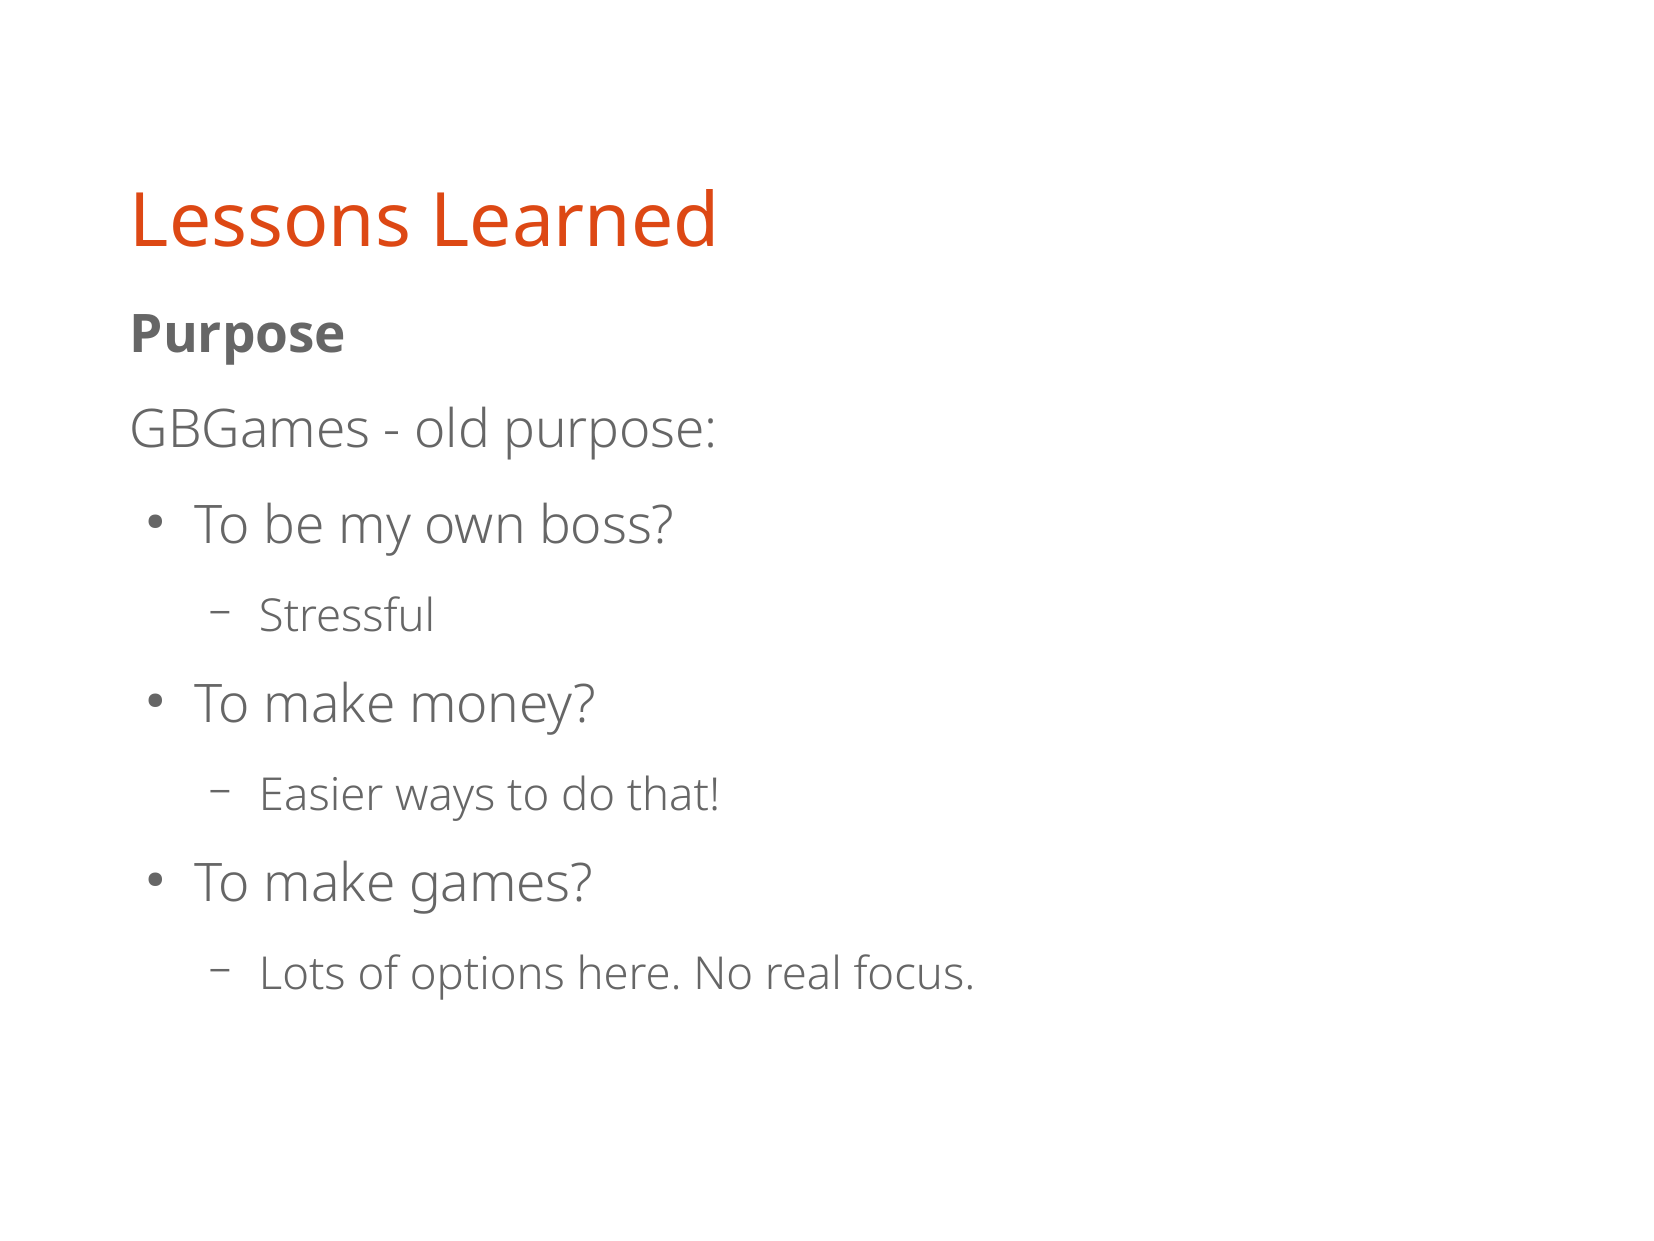

# Lessons Learned
Purpose
GBGames - old purpose:
To be my own boss?
Stressful
To make money?
Easier ways to do that!
To make games?
Lots of options here. No real focus.